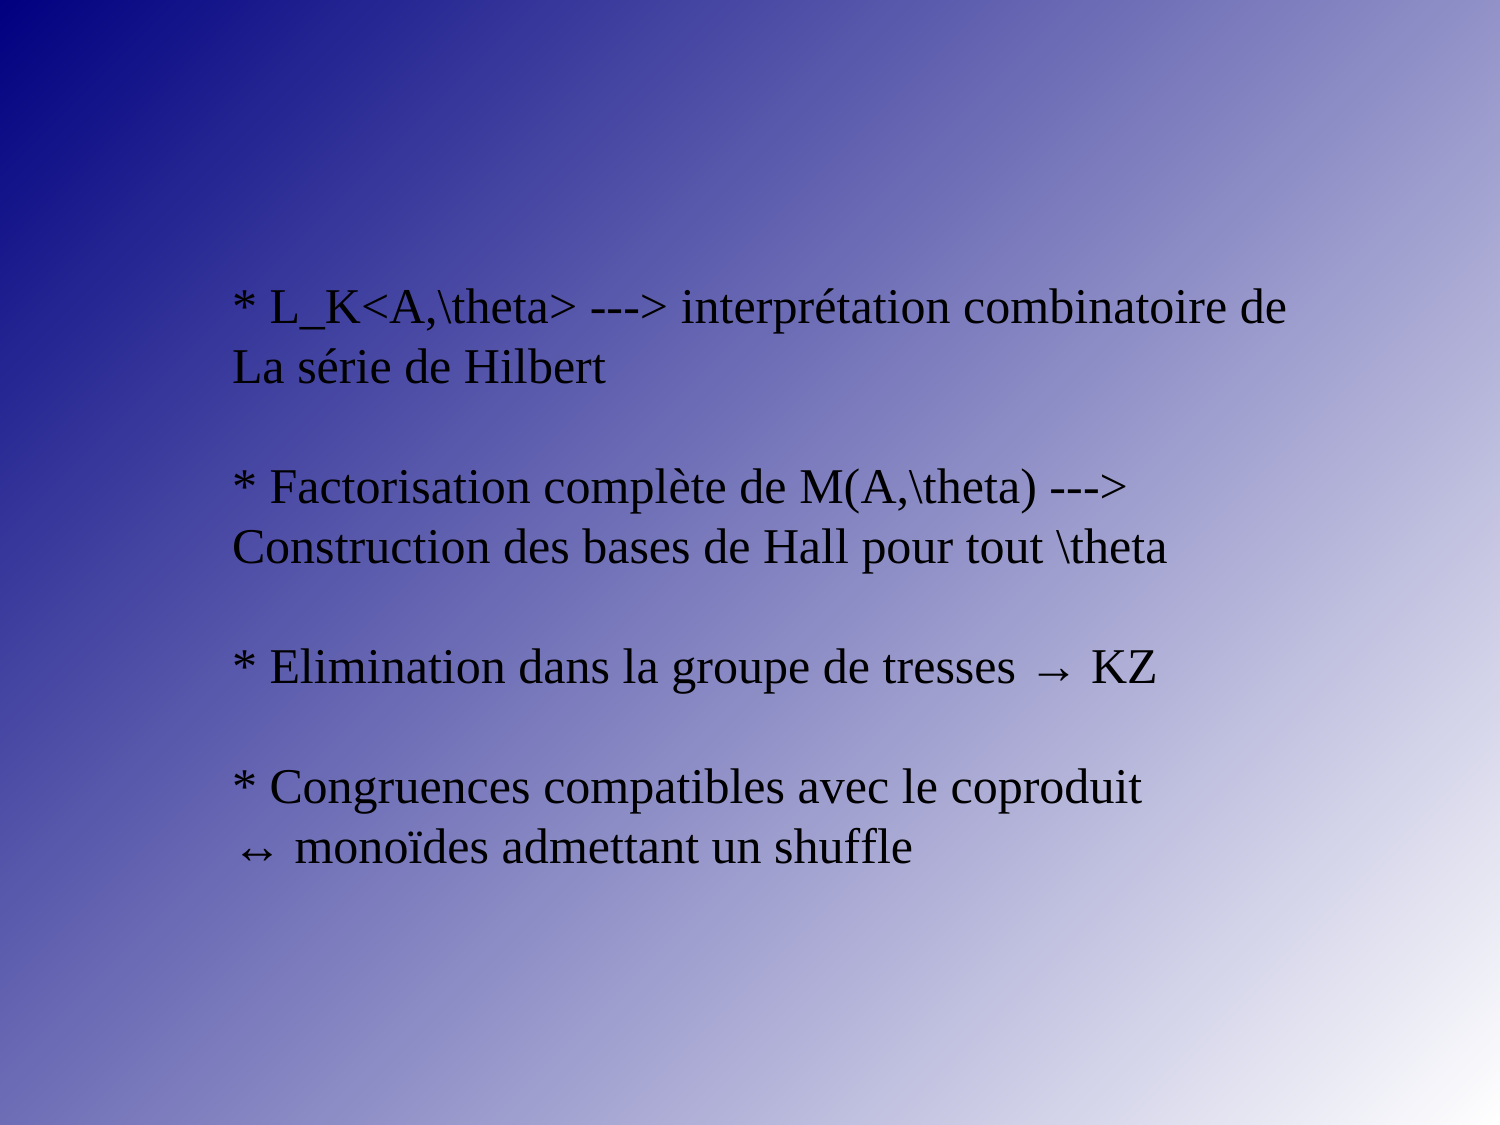

* L_K<A,\theta> ---> interprétation combinatoire de
La série de Hilbert
* Factorisation complète de M(A,\theta) --->
Construction des bases de Hall pour tout \theta
* Elimination dans la groupe de tresses → KZ
* Congruences compatibles avec le coproduit
↔ monoïdes admettant un shuffle